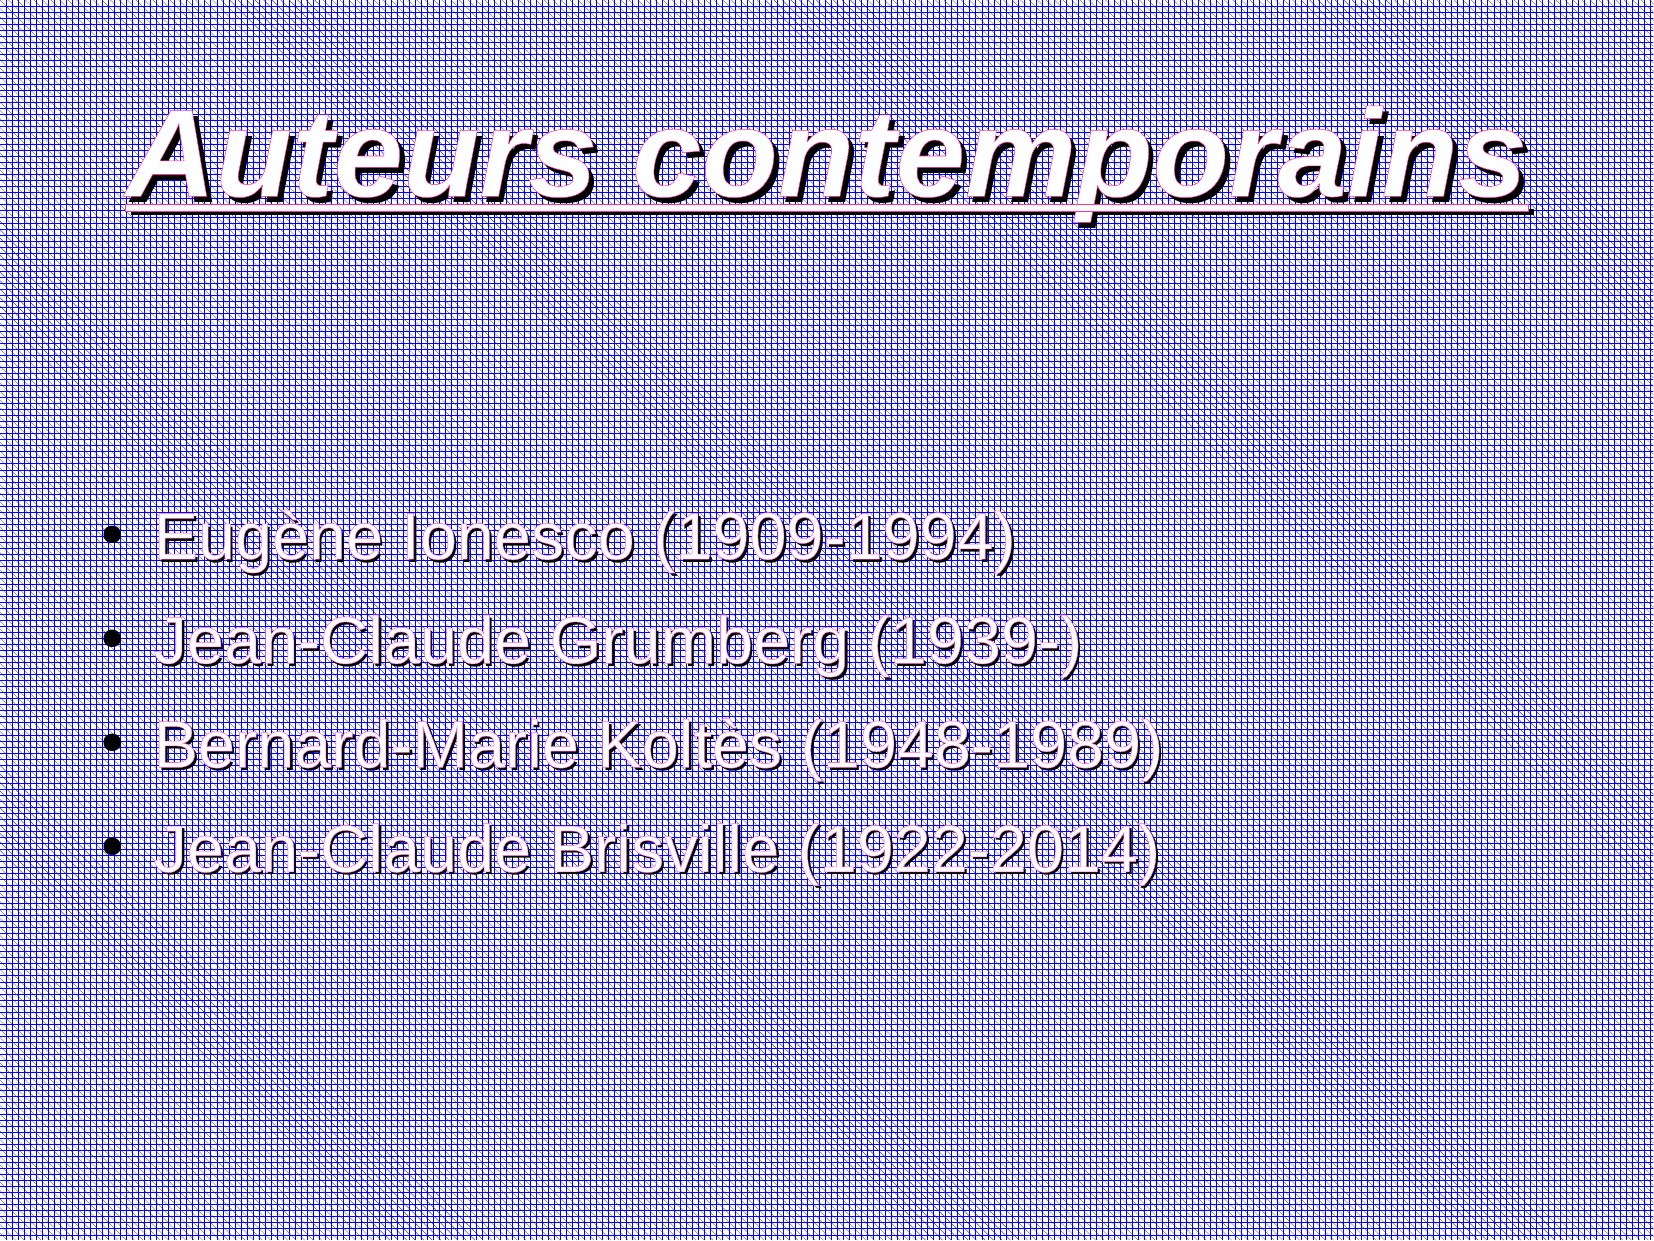

# Auteurs contemporains
Eugène Ionesco (1909-1994)
Jean-Claude Grumberg (1939-)
Bernard-Marie Koltès (1948-1989)
Jean-Claude Brisville (1922-2014)